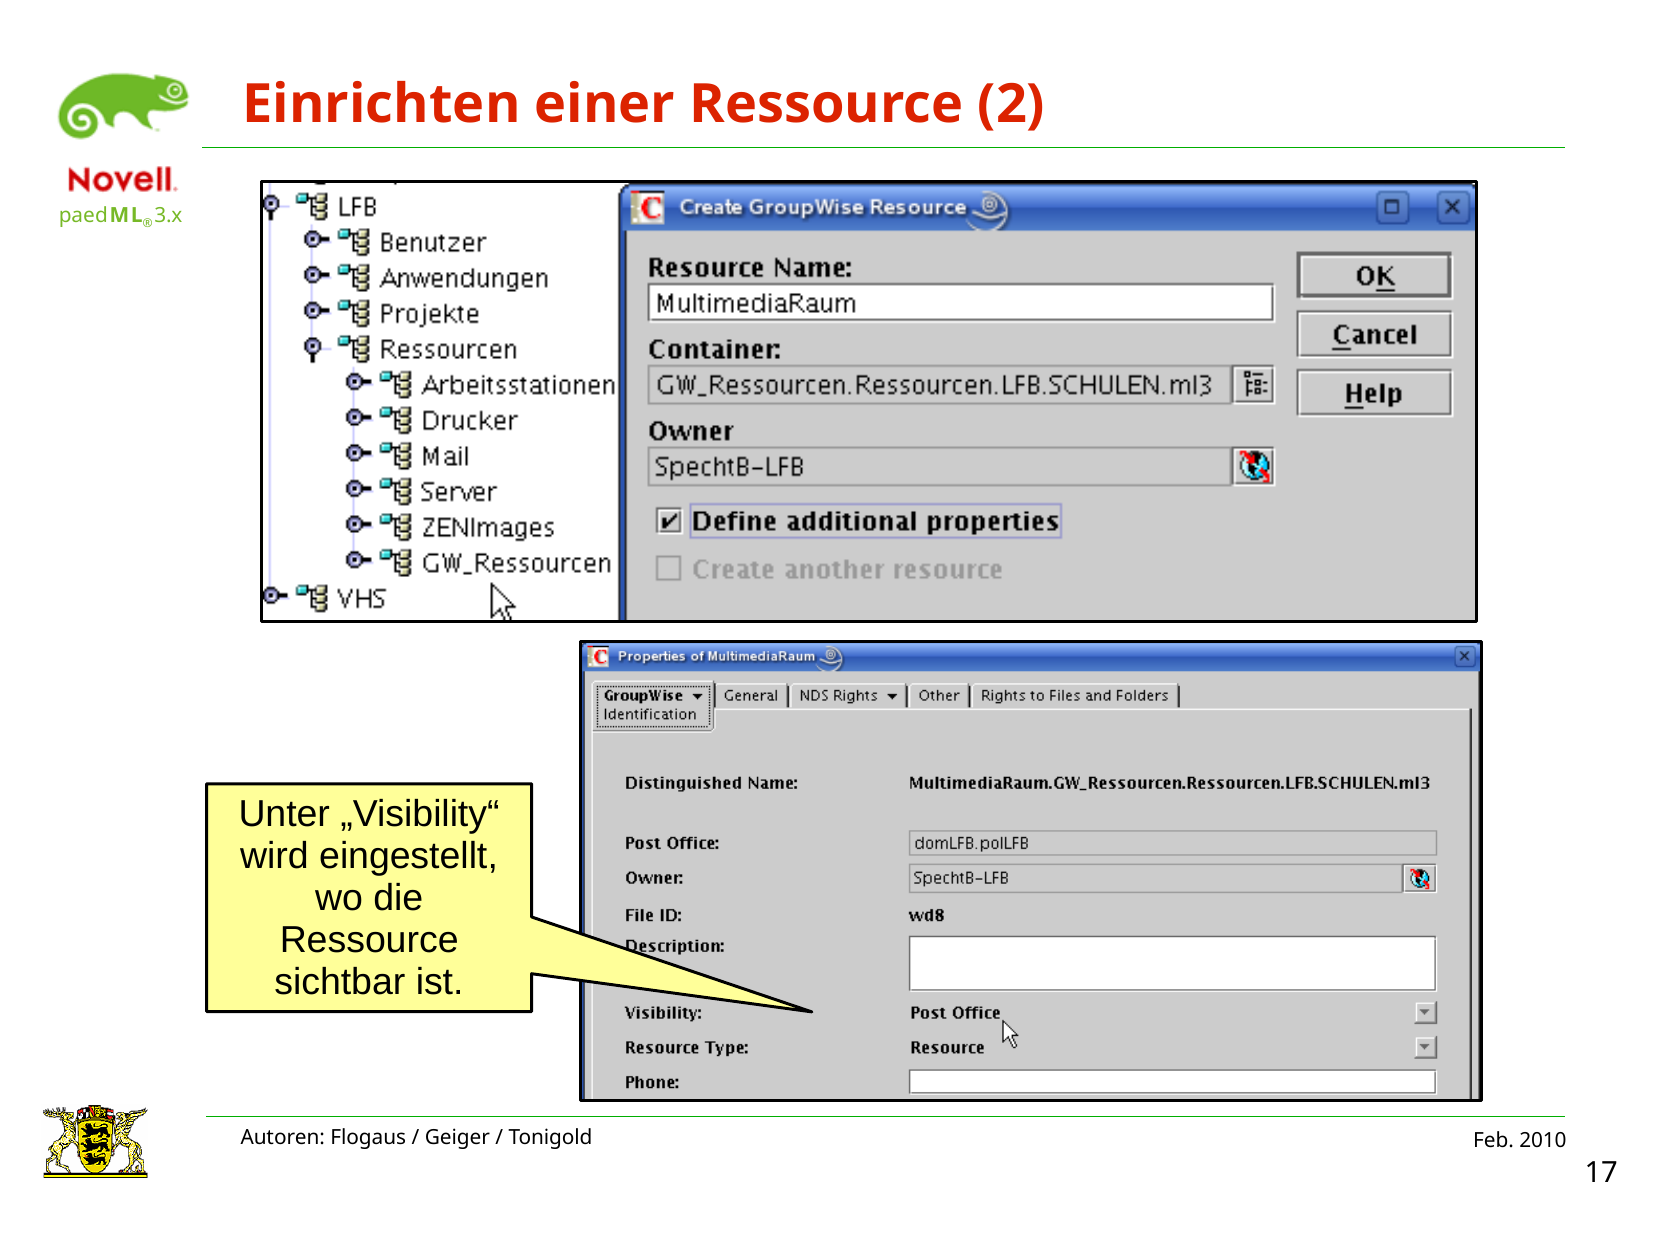

# Einrichten einer Ressource (2)
Unter „Visibility“ wird eingestellt, wo die Ressource sichtbar ist.
Autoren: Flogaus / Geiger / Tonigold
Feb. 2010
17